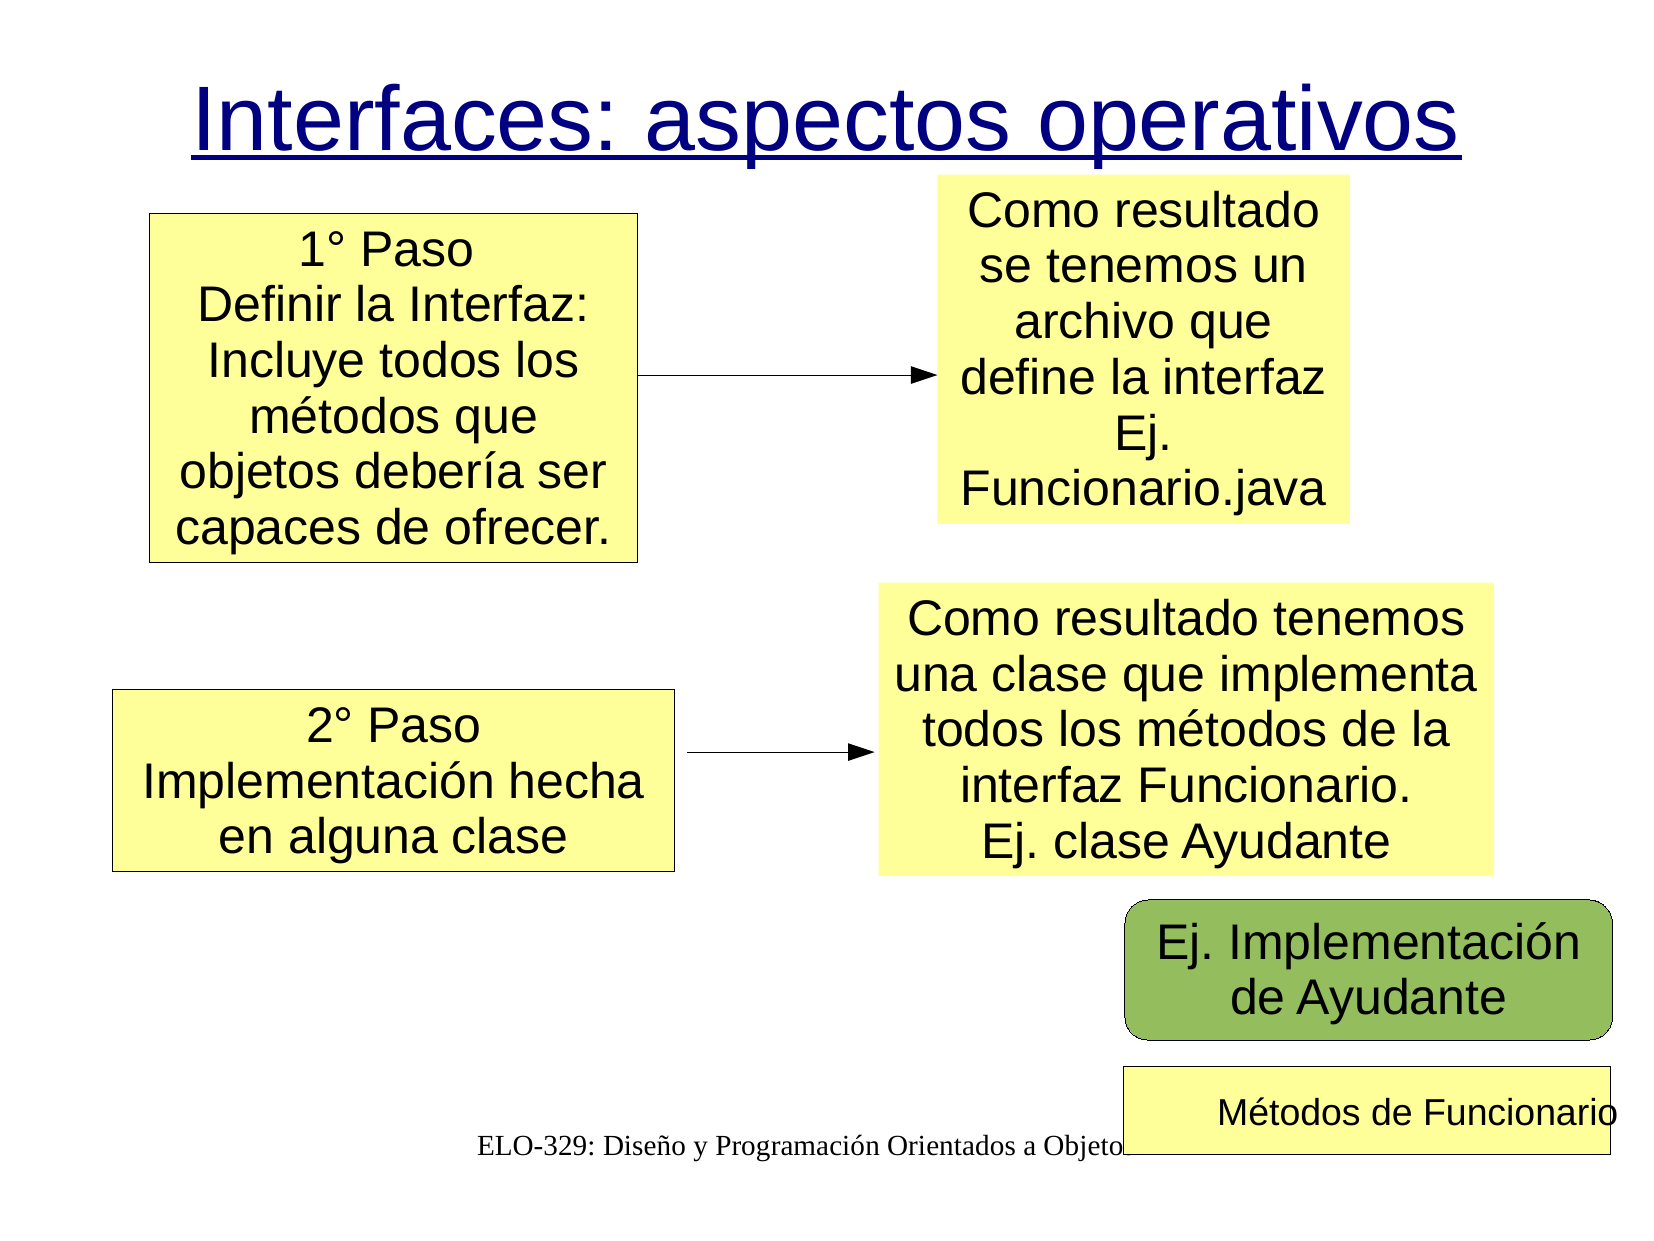

# Interfaces: aspectos operativos
Como resultado se tenemos un archivo que define la interfaz
Ej. Funcionario.java
1° Paso
Definir la Interfaz:
Incluye todos los métodos que objetos debería ser capaces de ofrecer.
Como resultado tenemos una clase que implementa todos los métodos de la interfaz Funcionario.
Ej. clase Ayudante
2° Paso
Implementación hecha en alguna clase
Ej. Implementación de Ayudante
Métodos de Funcionario